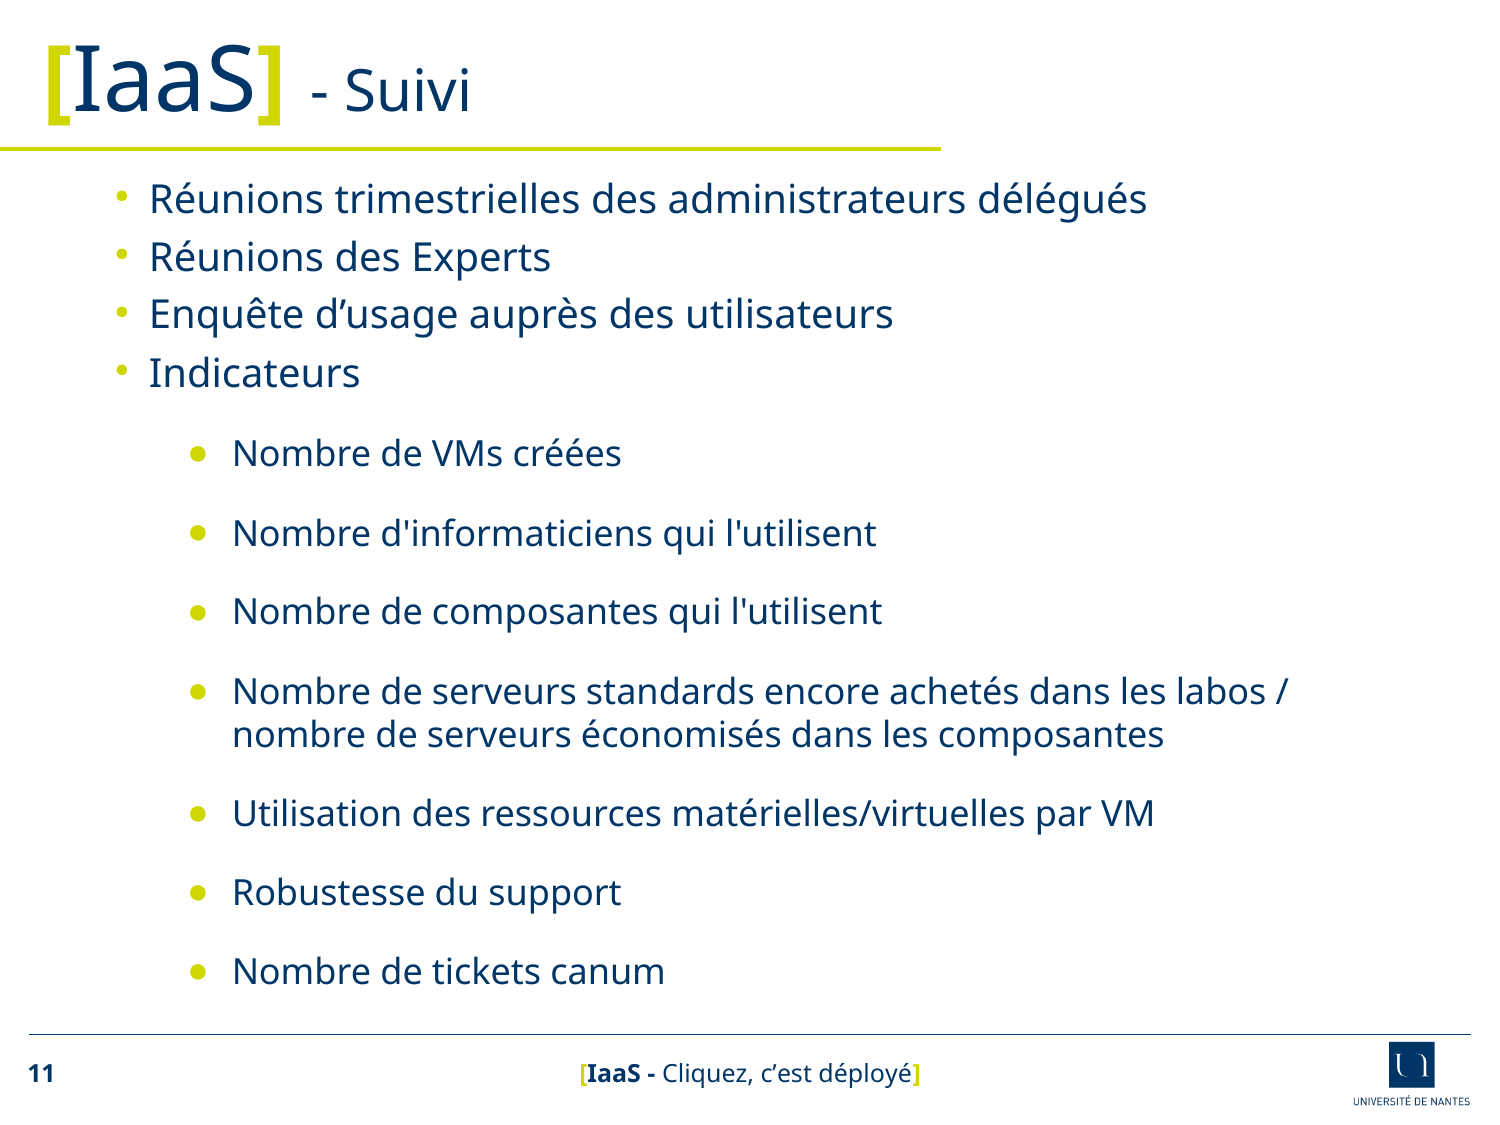

# [IaaS] - Suivi
Réunions trimestrielles des administrateurs délégués
Réunions des Experts
Enquête d’usage auprès des utilisateurs
Indicateurs
Nombre de VMs créées
Nombre d'informaticiens qui l'utilisent
Nombre de composantes qui l'utilisent
Nombre de serveurs standards encore achetés dans les labos / nombre de serveurs économisés dans les composantes
Utilisation des ressources matérielles/virtuelles par VM
Robustesse du support
Nombre de tickets canum
[IaaS - Cliquez, c’est déployé]